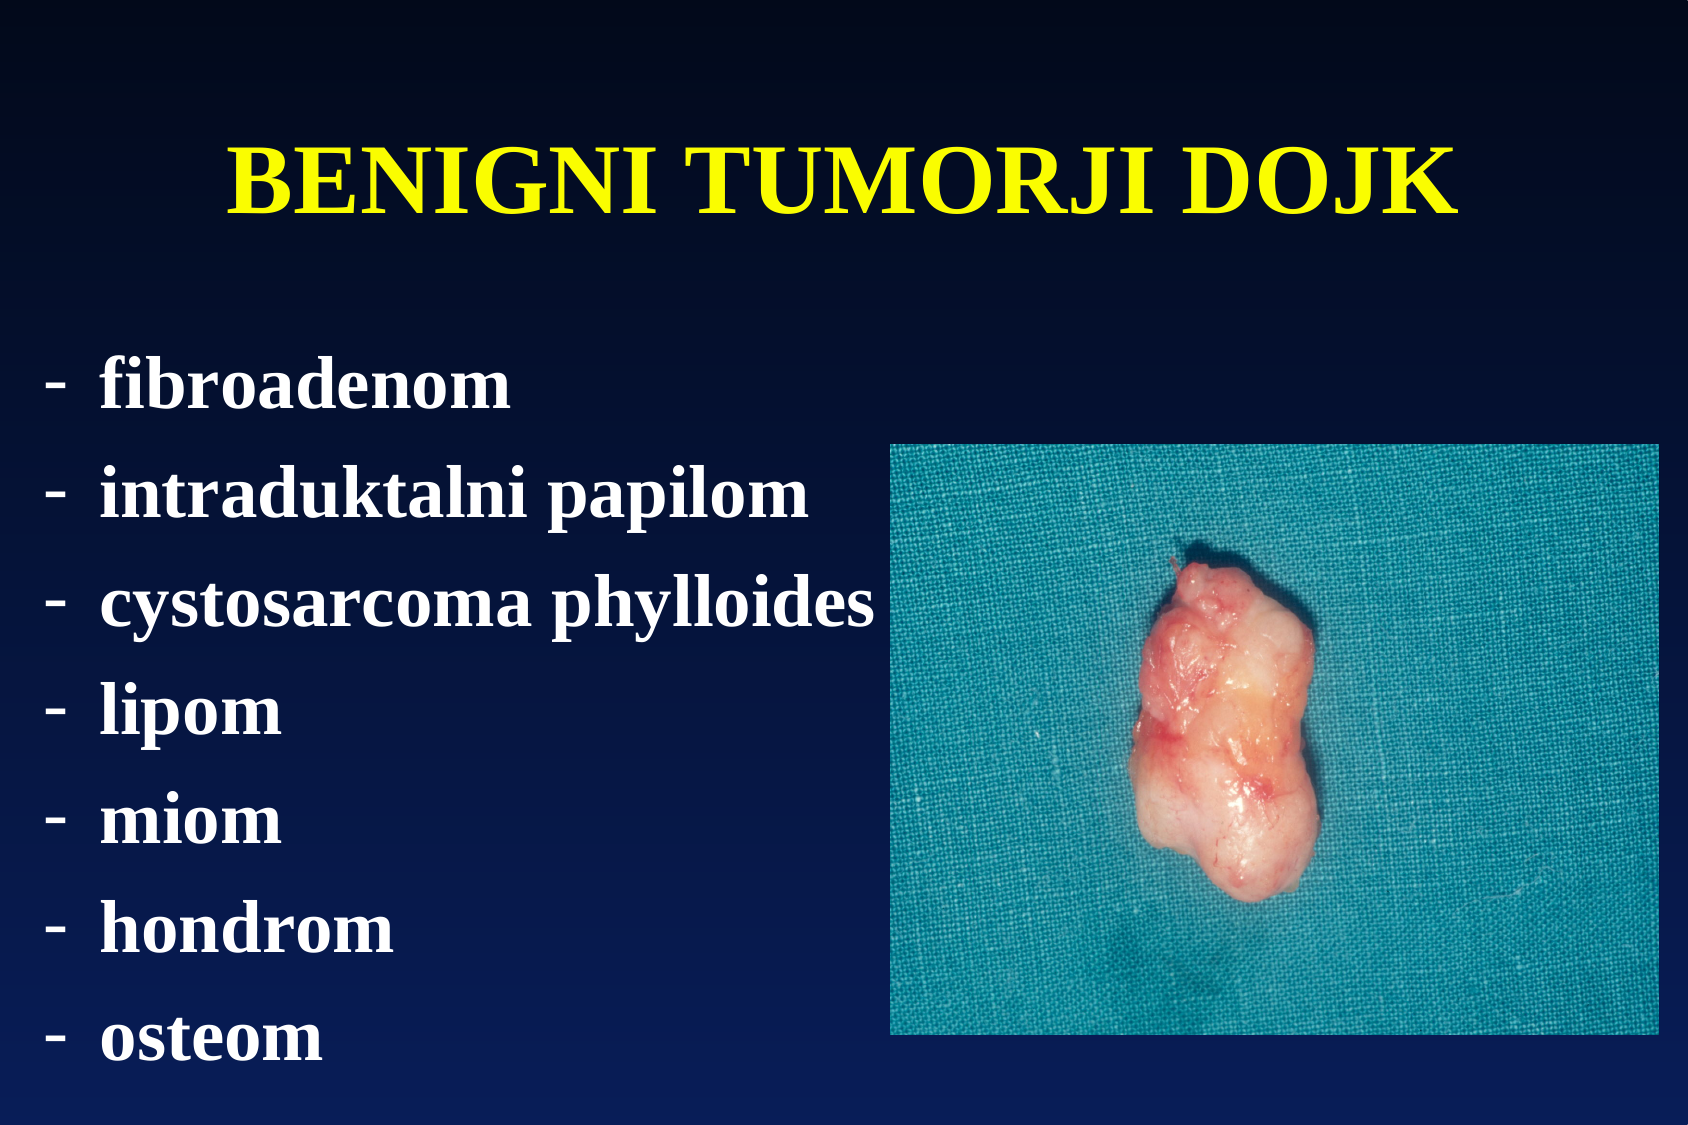

# BENIGNI TUMORJI DOJK
fibroadenom
intraduktalni papilom
cystosarcoma phylloides
lipom
miom
hondrom
osteom